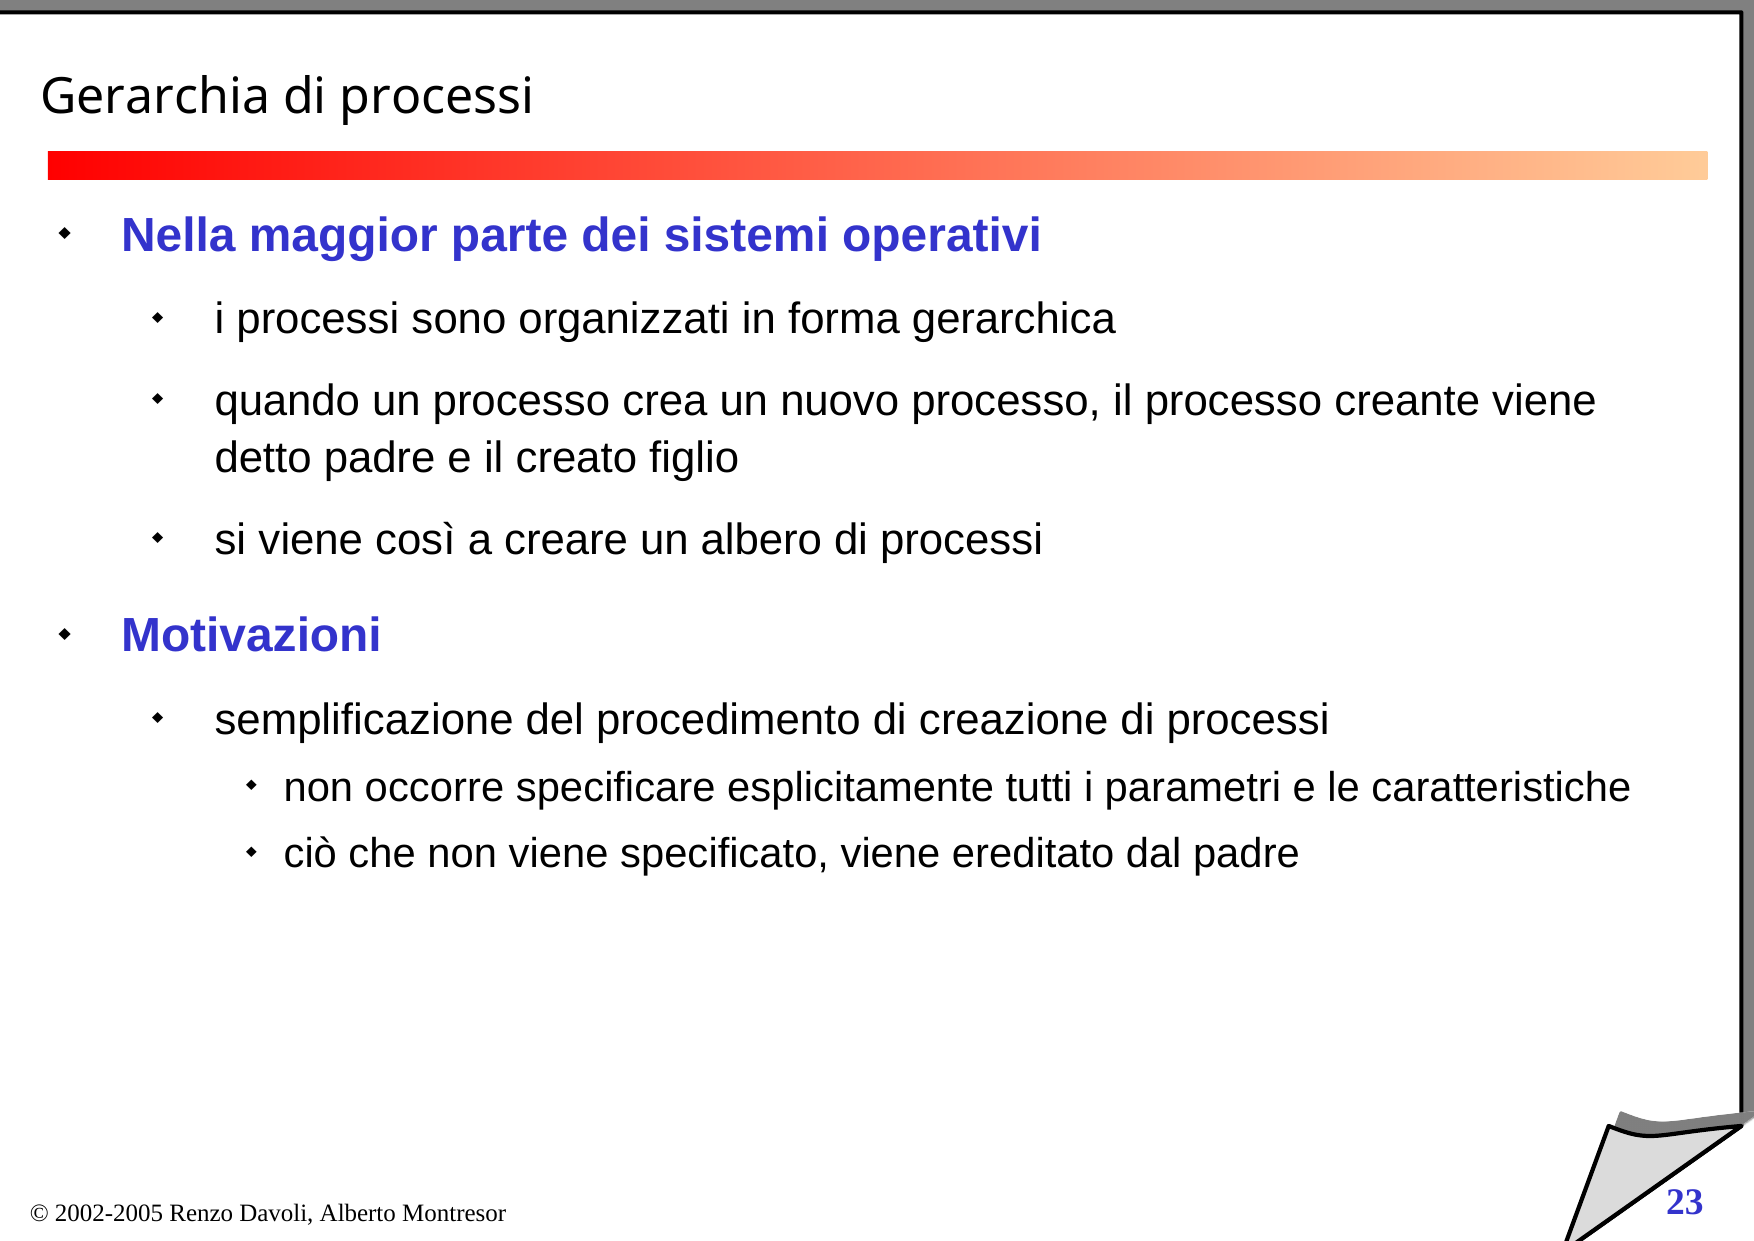

# Gerarchia di processi
Nella maggior parte dei sistemi operativi
i processi sono organizzati in forma gerarchica
quando un processo crea un nuovo processo, il processo creante viene detto padre e il creato figlio
si viene così a creare un albero di processi
Motivazioni
semplificazione del procedimento di creazione di processi
non occorre specificare esplicitamente tutti i parametri e le caratteristiche
ciò che non viene specificato, viene ereditato dal padre